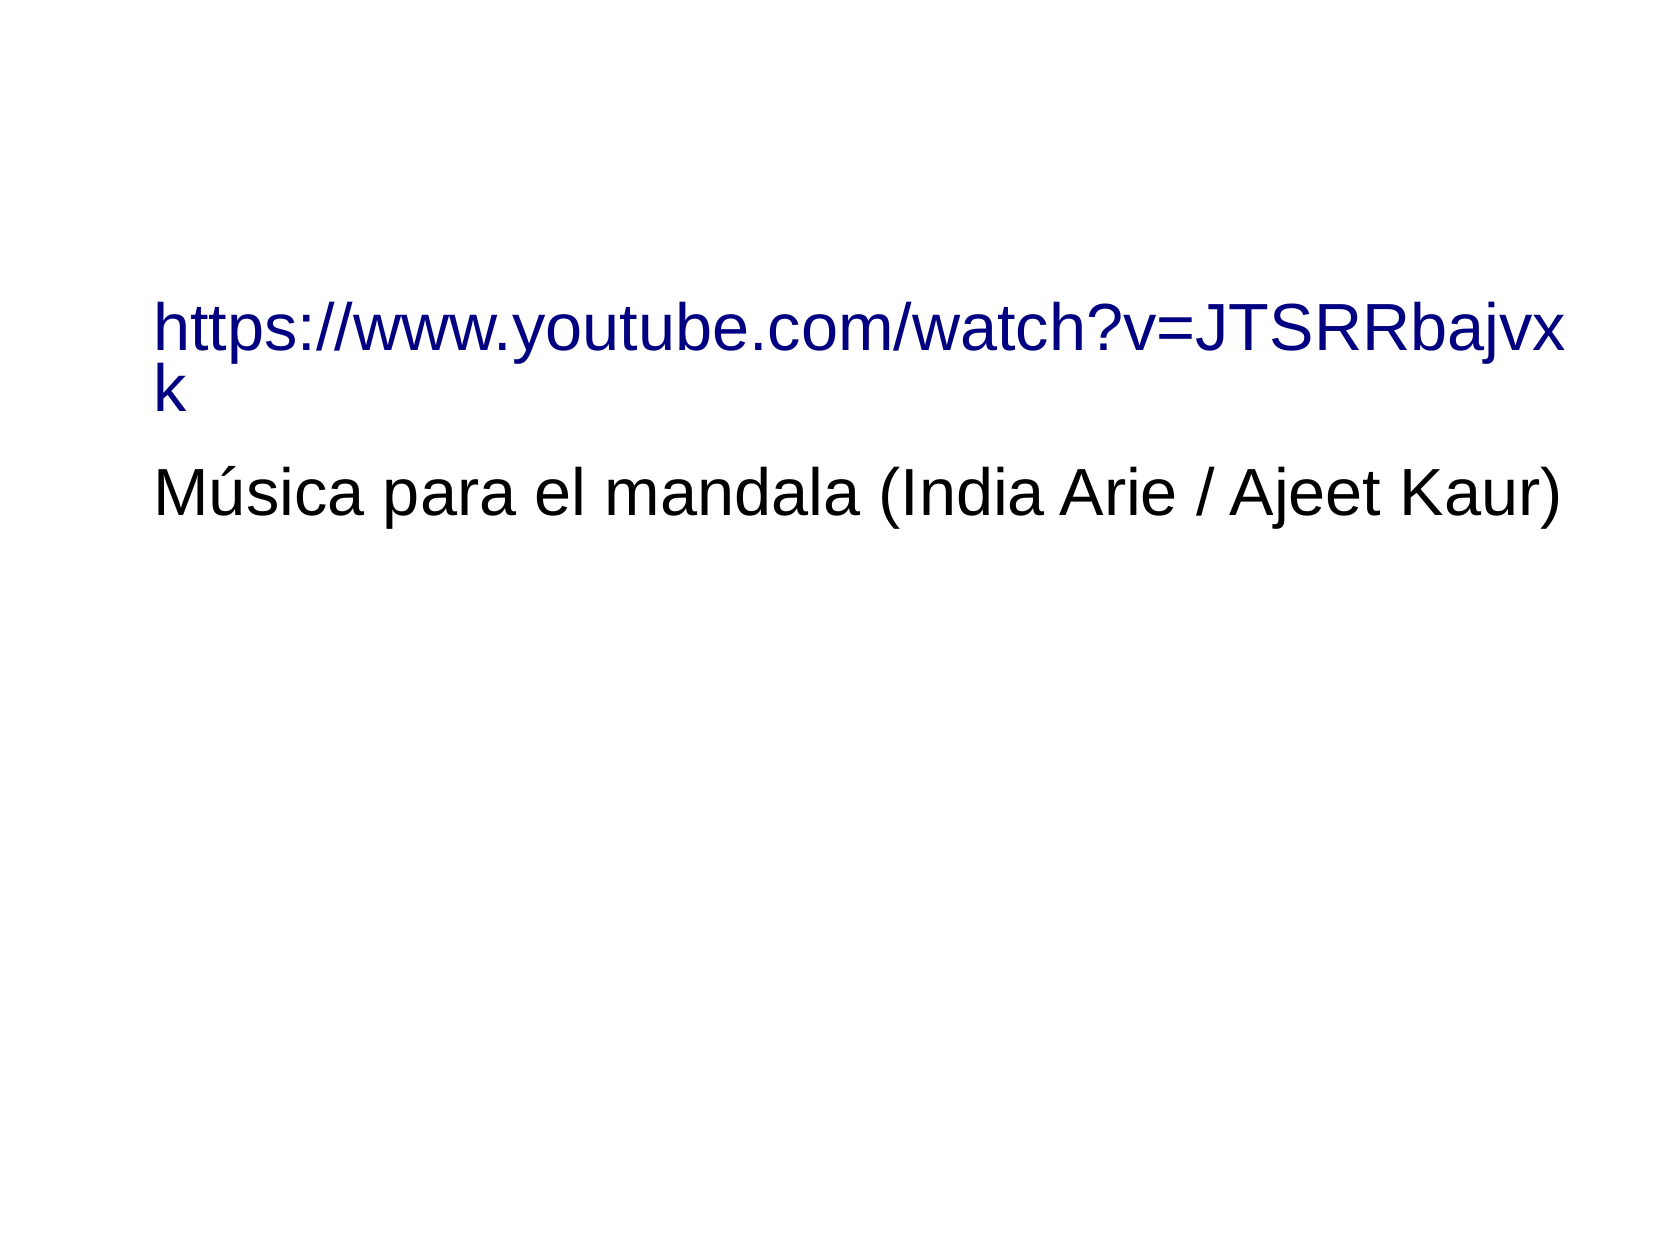

#
https://www.youtube.com/watch?v=JTSRRbajvxk
Música para el mandala (India Arie / Ajeet Kaur)